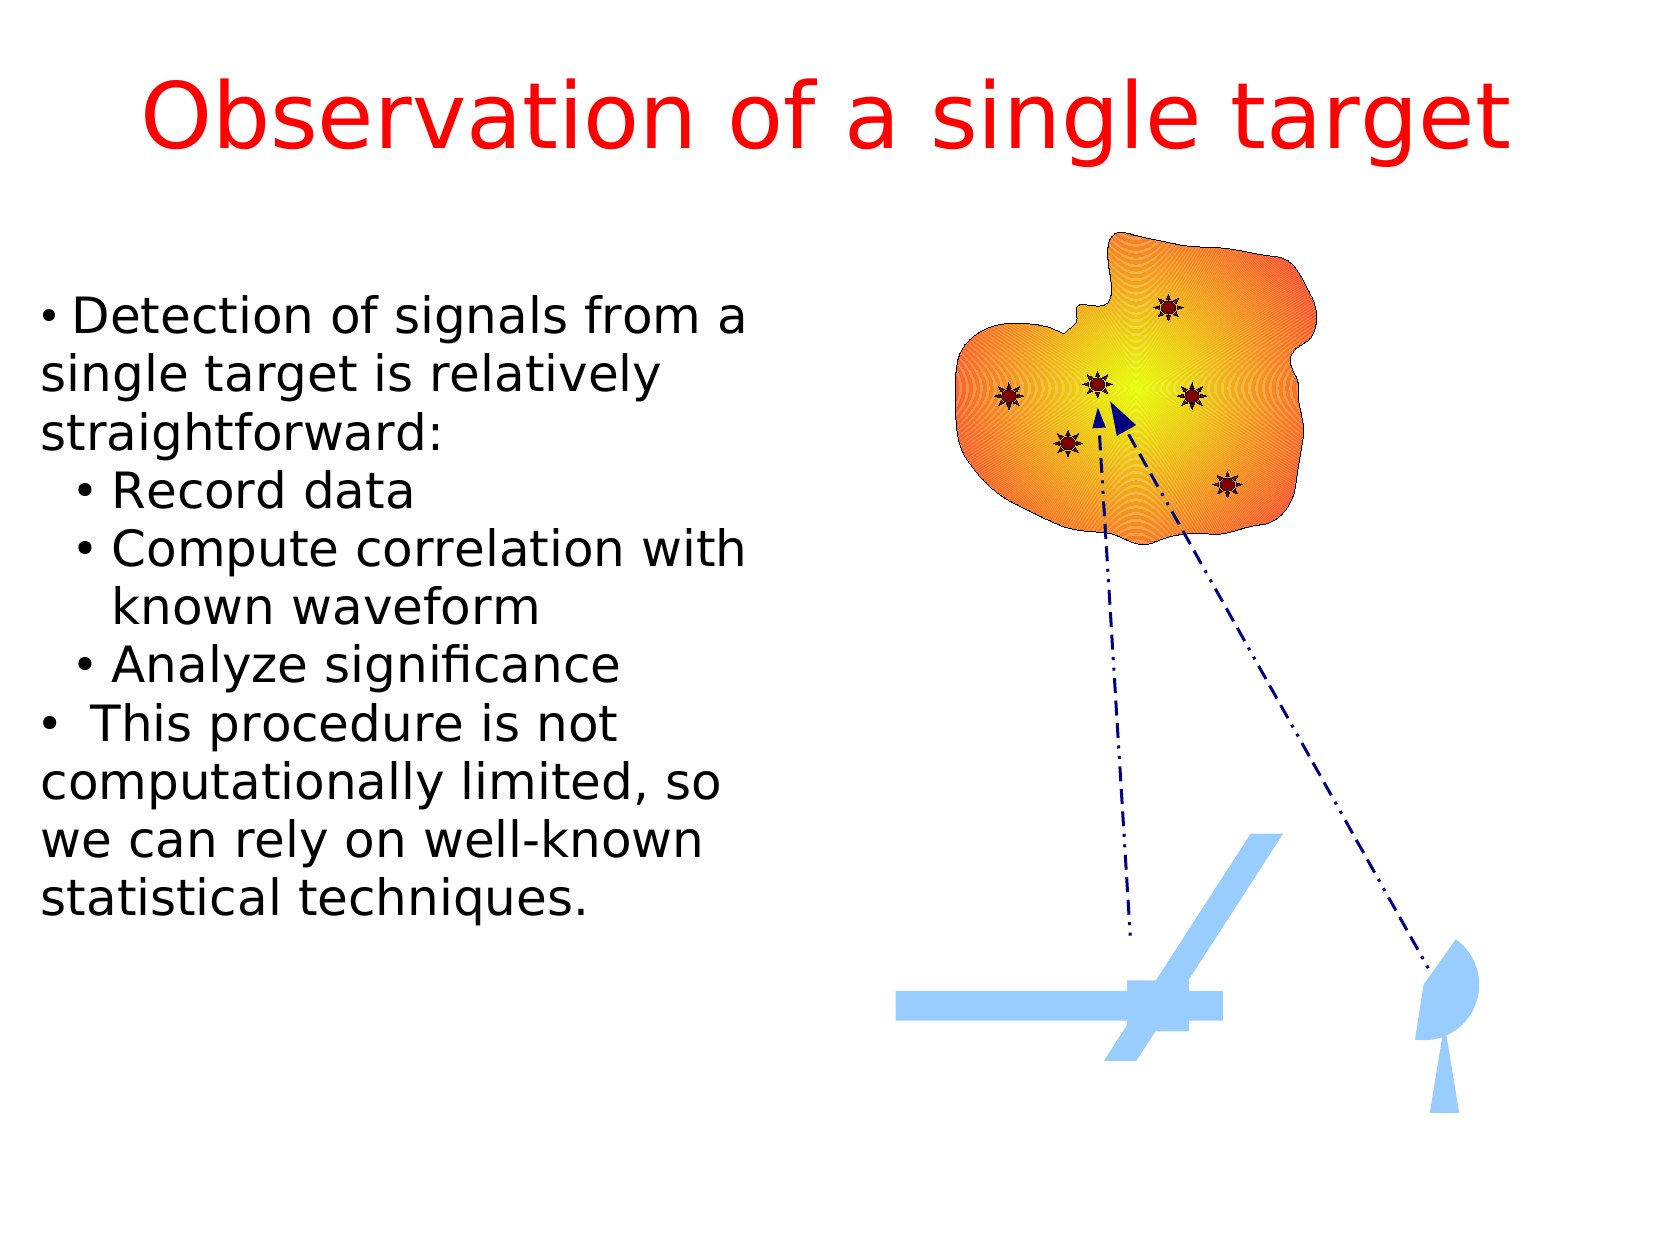

# Observation of a single target
 Detection of signals from a single target is relatively straightforward:
Record data
Compute correlation with known waveform
Analyze significance
 This procedure is not computationally limited, so we can rely on well-known statistical techniques.